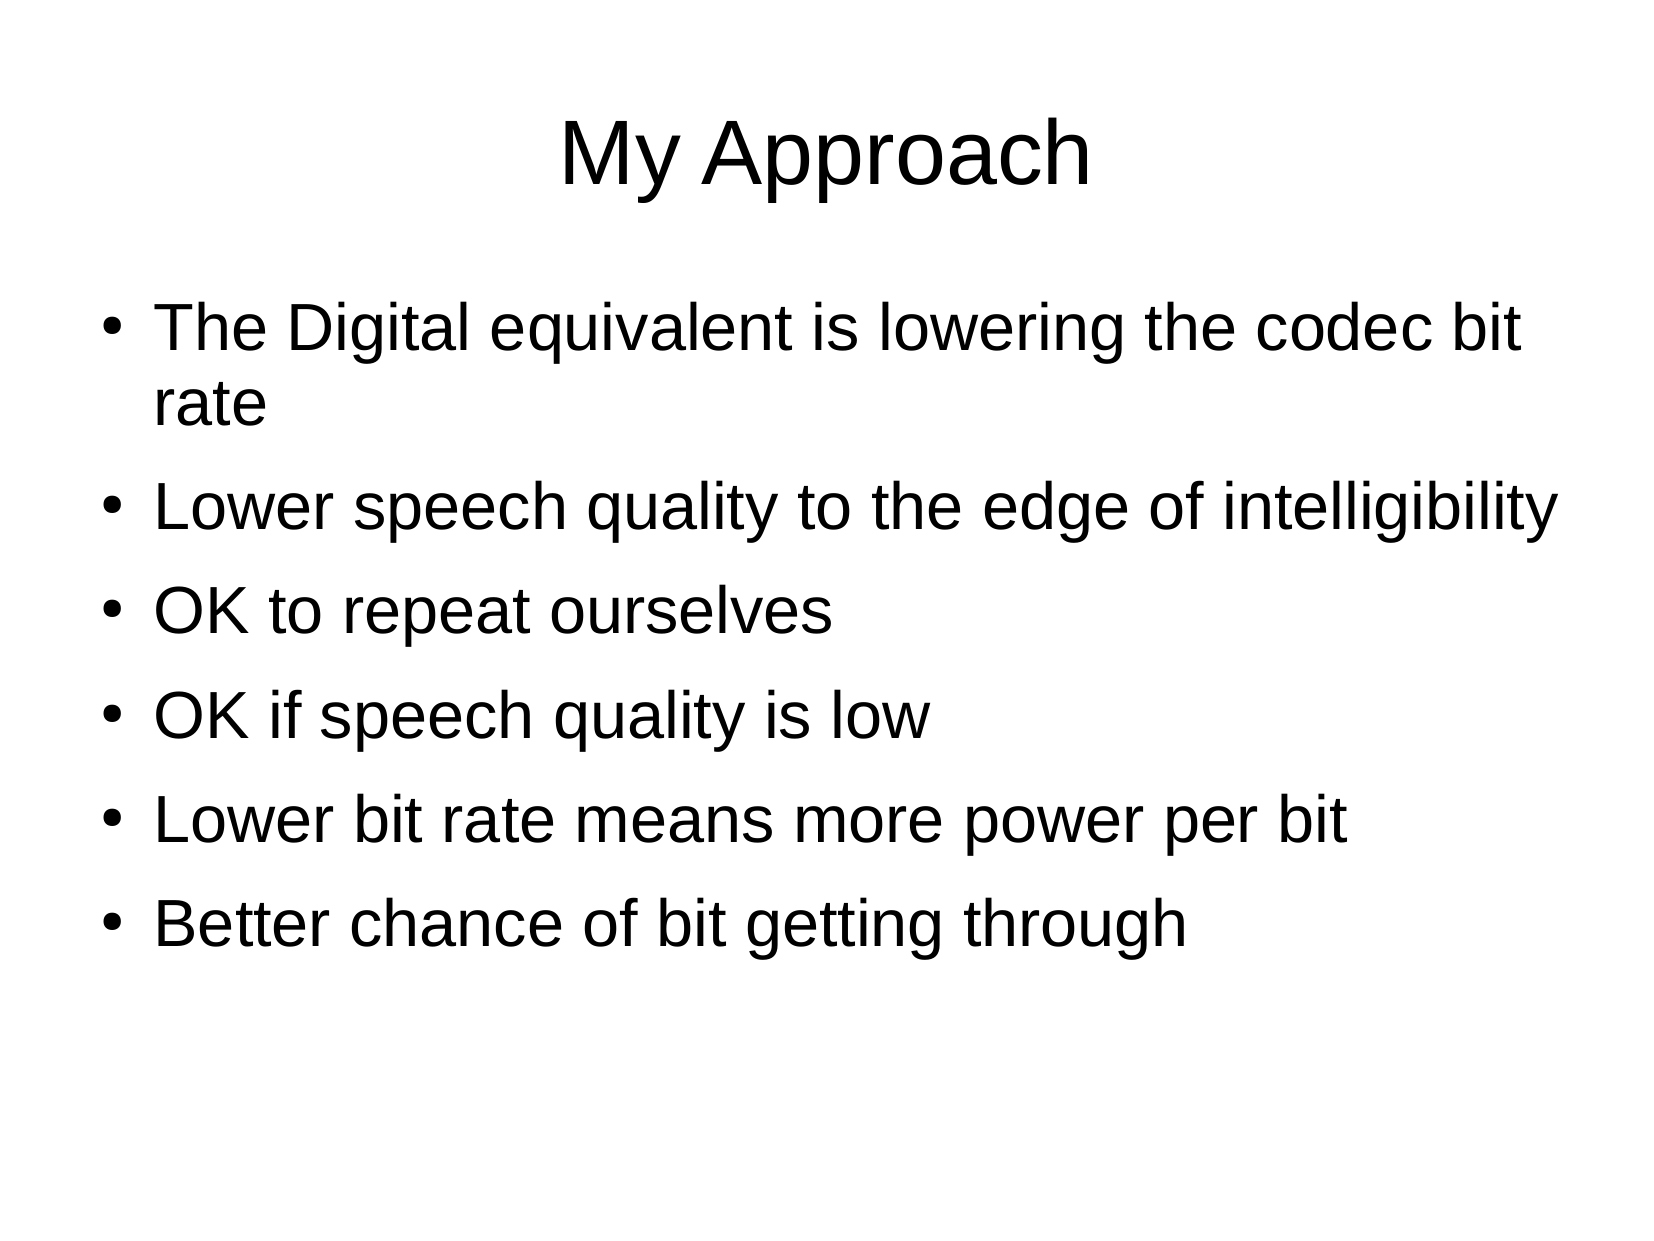

# My Approach
The Digital equivalent is lowering the codec bit rate
Lower speech quality to the edge of intelligibility
OK to repeat ourselves
OK if speech quality is low
Lower bit rate means more power per bit
Better chance of bit getting through